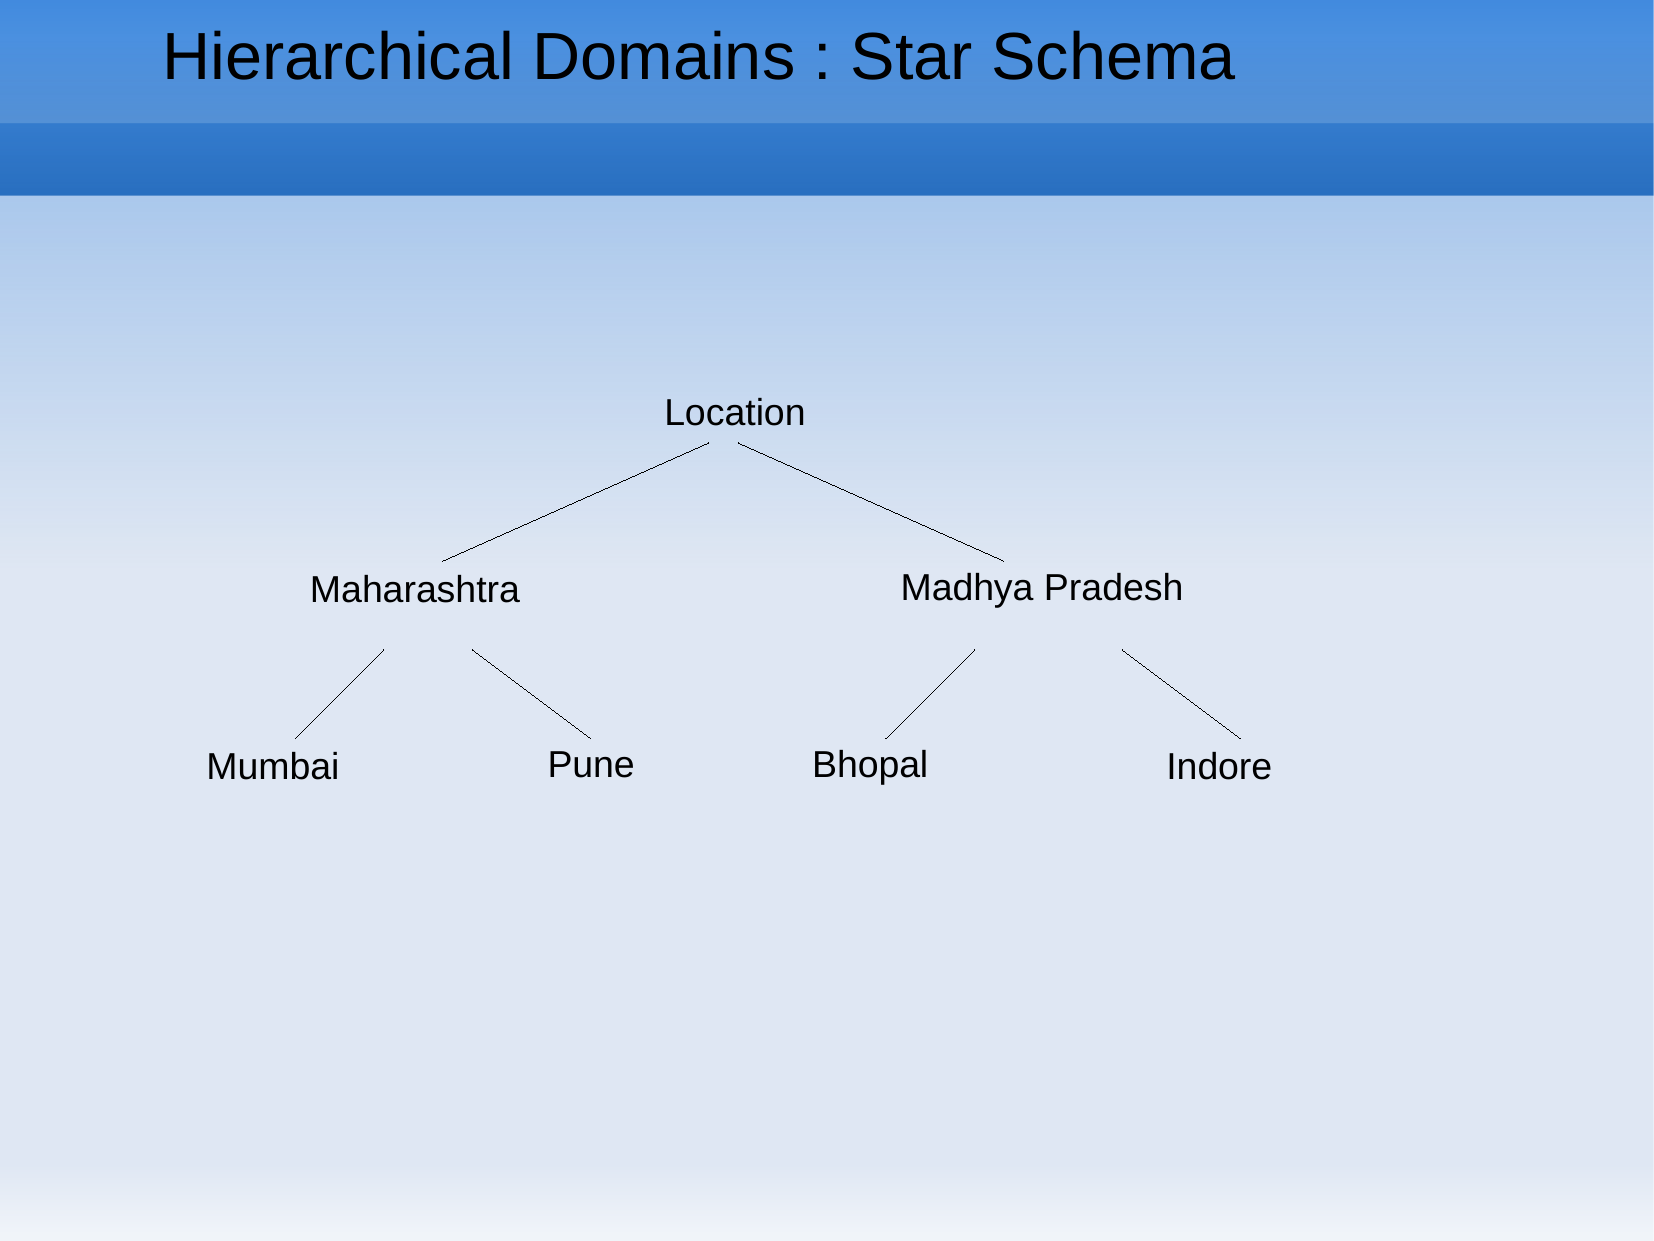

Hierarchical Domains : Star Schema
Location
Madhya Pradesh
Maharashtra
Pune
Bhopal
Mumbai
Indore